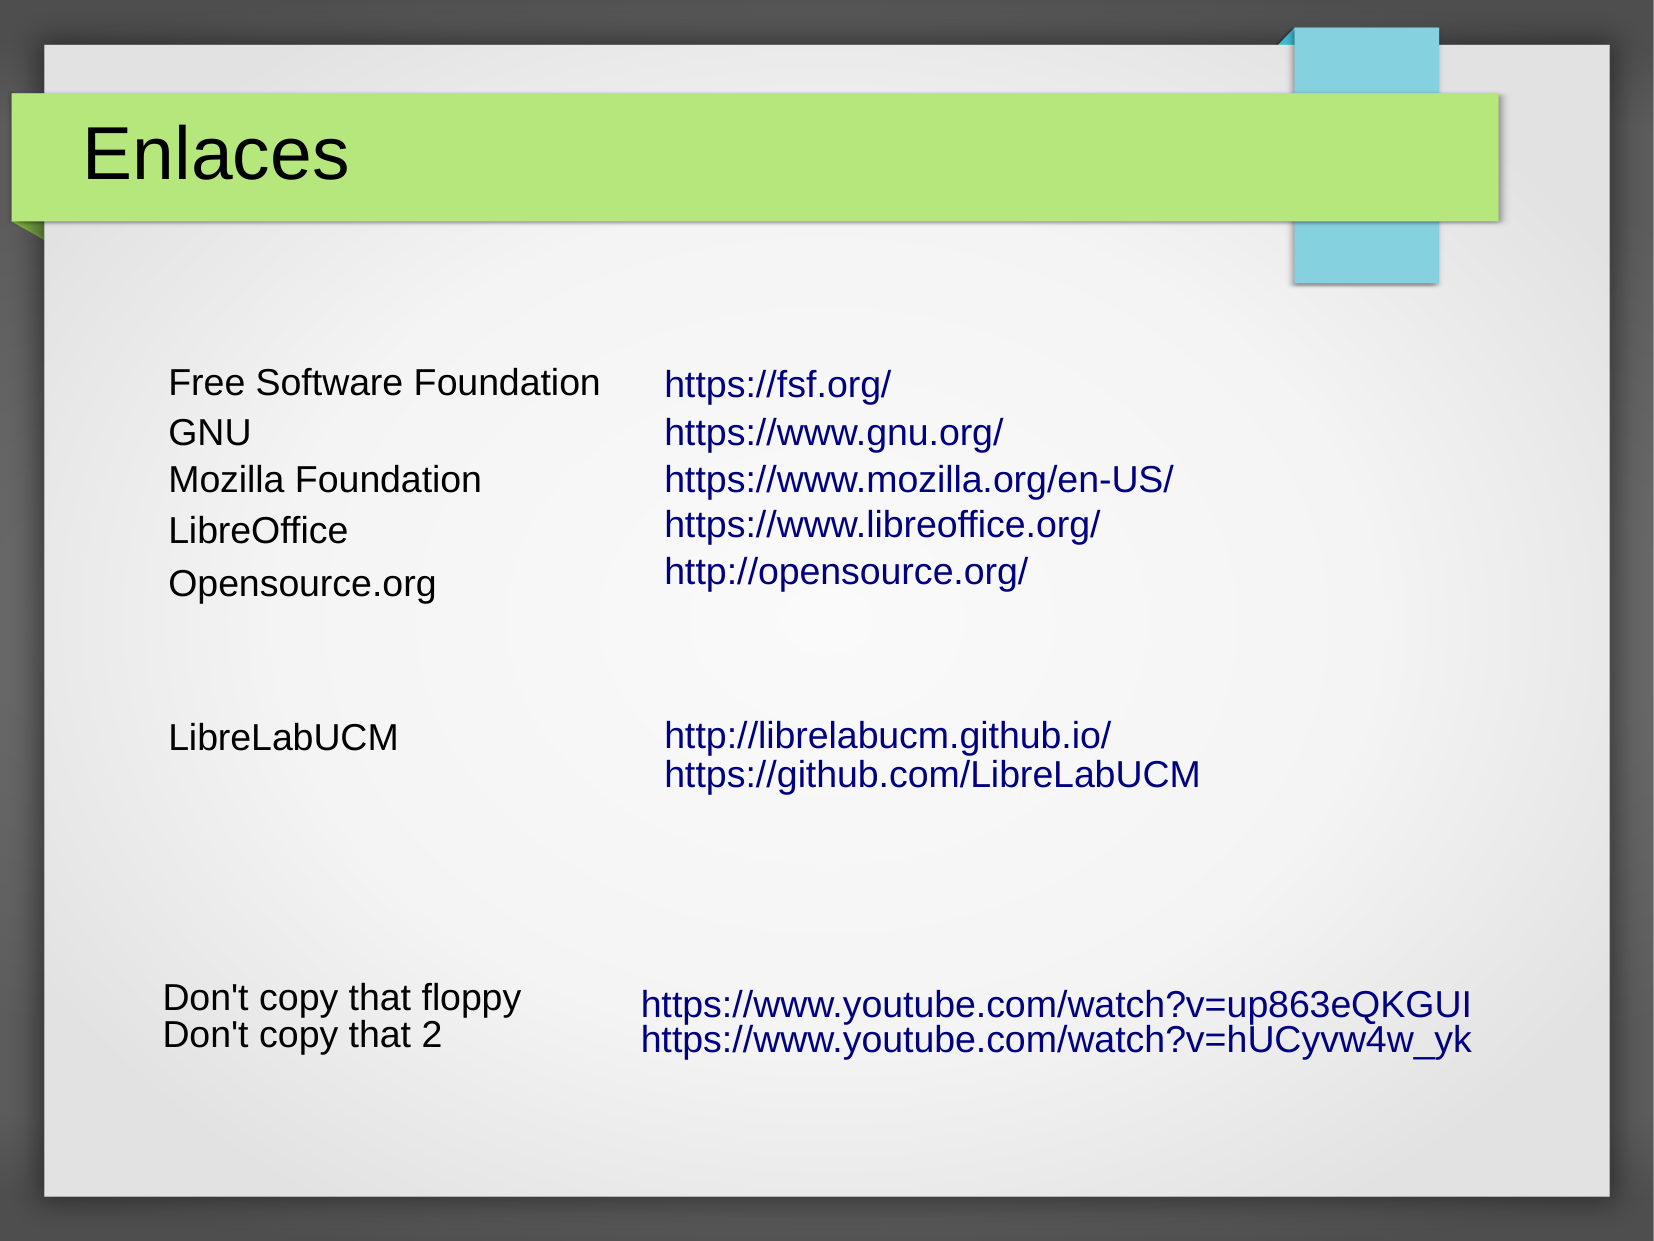

# Enlaces
Free Software Foundation
https://fsf.org/
GNU
https://www.gnu.org/
Mozilla Foundation
https://www.mozilla.org/en-US/
https://www.libreoffice.org/
LibreOffice
http://opensource.org/
Opensource.org
http://librelabucm.github.io/
LibreLabUCM
https://github.com/LibreLabUCM
Don't copy that floppy
https://www.youtube.com/watch?v=up863eQKGUI
Don't copy that 2
https://www.youtube.com/watch?v=hUCyvw4w_yk